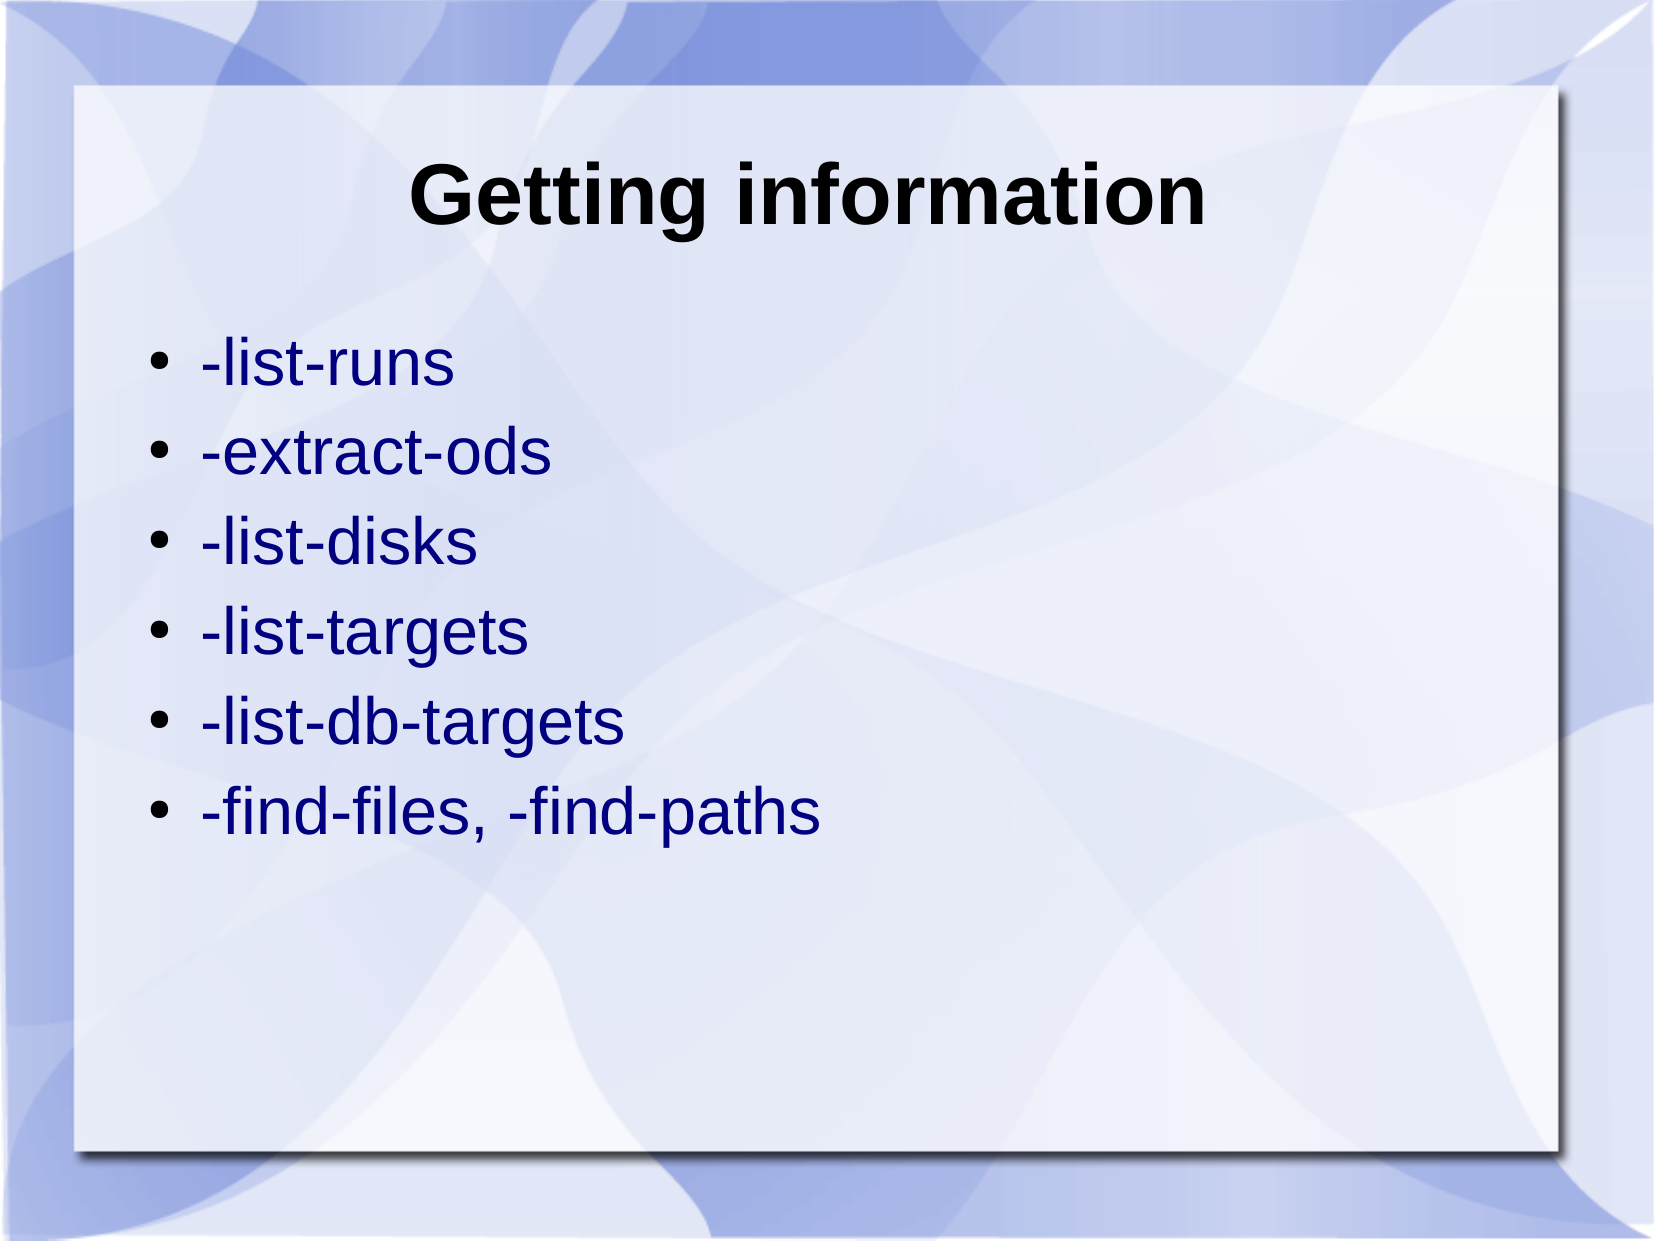

# Getting information
-list-runs
-extract-ods
-list-disks
-list-targets
-list-db-targets
-find-files, -find-paths